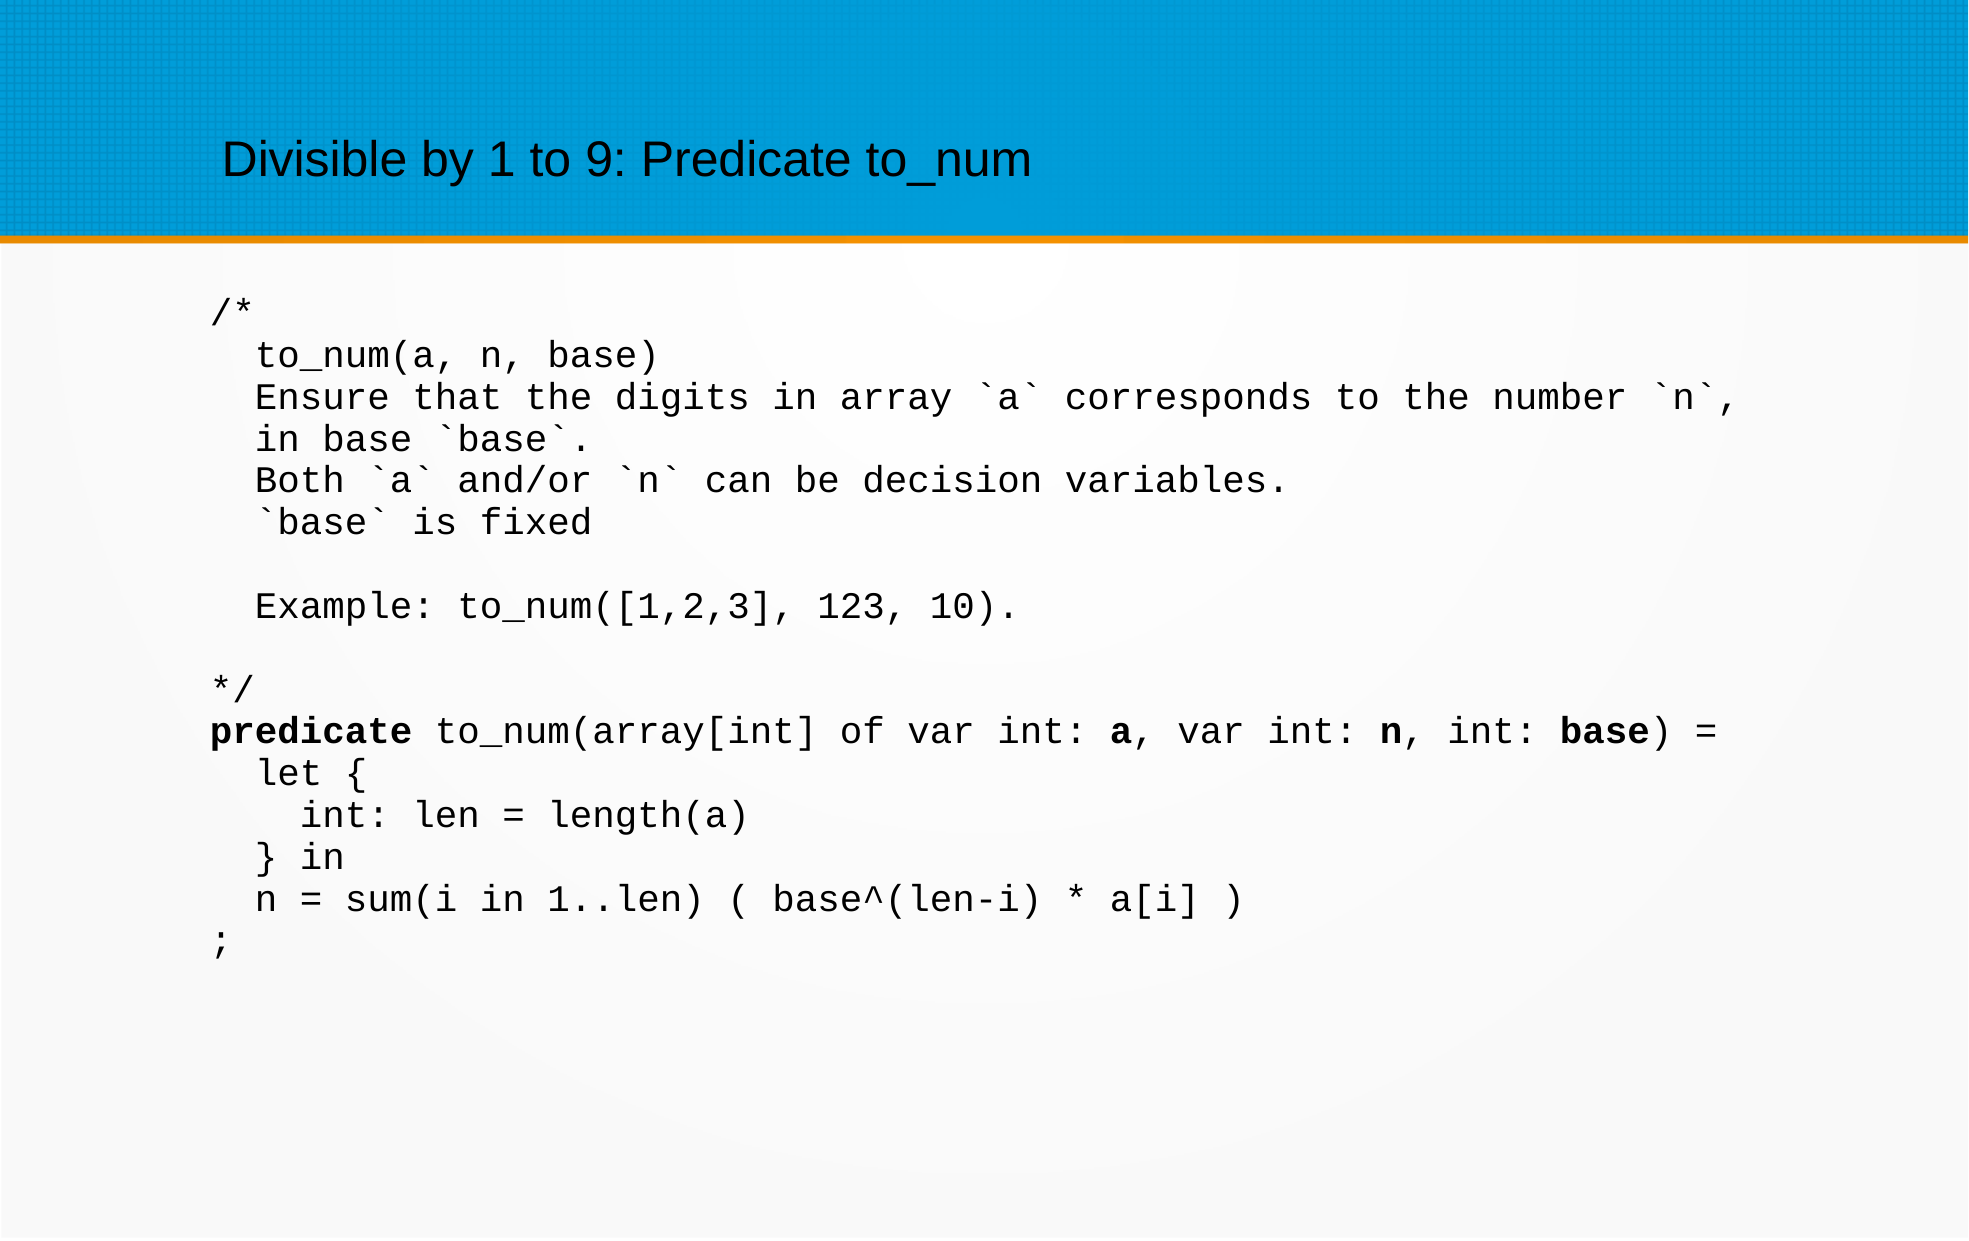

Divisible by 1 to 9: Predicate to_num
/*
 to_num(a, n, base)
 Ensure that the digits in array `a` corresponds to the number `n`,
 in base `base`.
 Both `a` and/or `n` can be decision variables.
 `base` is fixed
 Example: to_num([1,2,3], 123, 10).
*/
predicate to_num(array[int] of var int: a, var int: n, int: base) =
 let {
 int: len = length(a)
 } in
 n = sum(i in 1..len) ( base^(len-i) * a[i] )
;